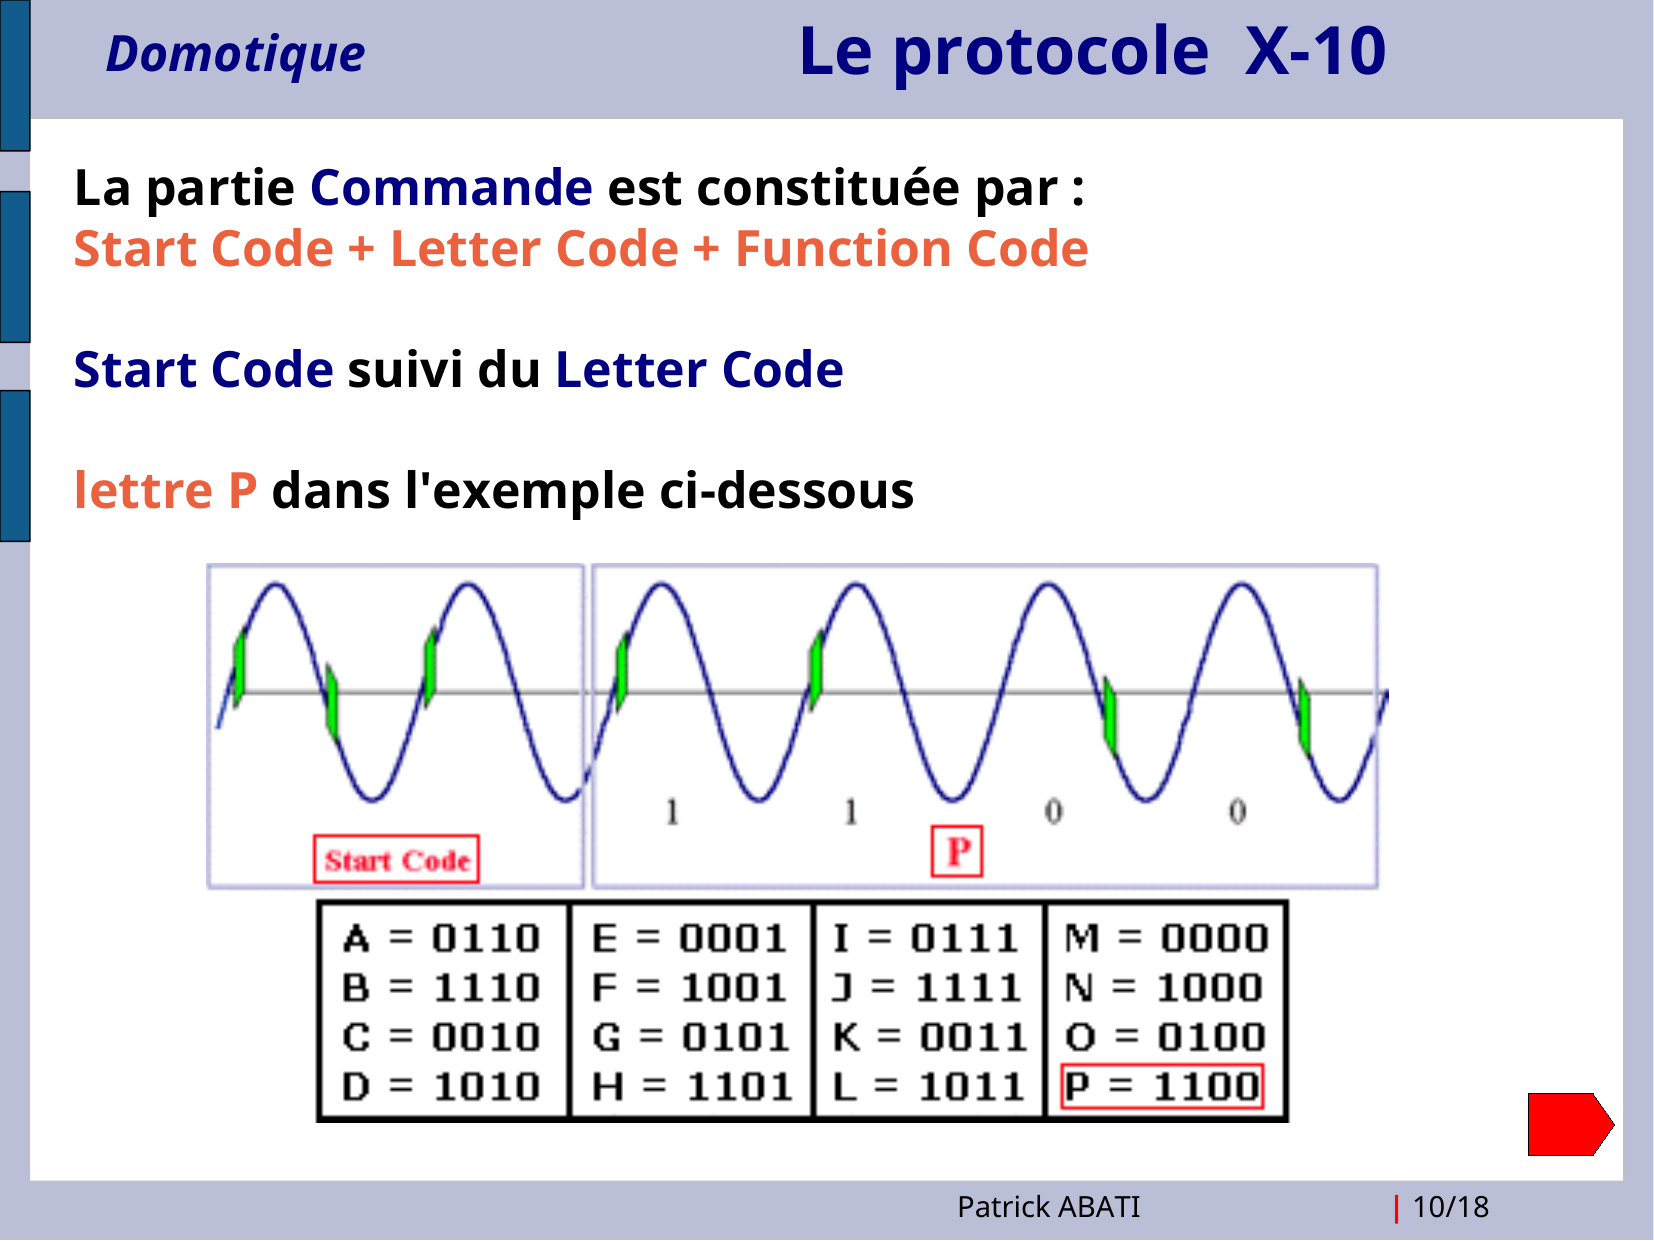

La partie Commande est constituée par :
Start Code + Letter Code + Function Code
Start Code suivi du Letter Code
lettre P dans l'exemple ci-dessous